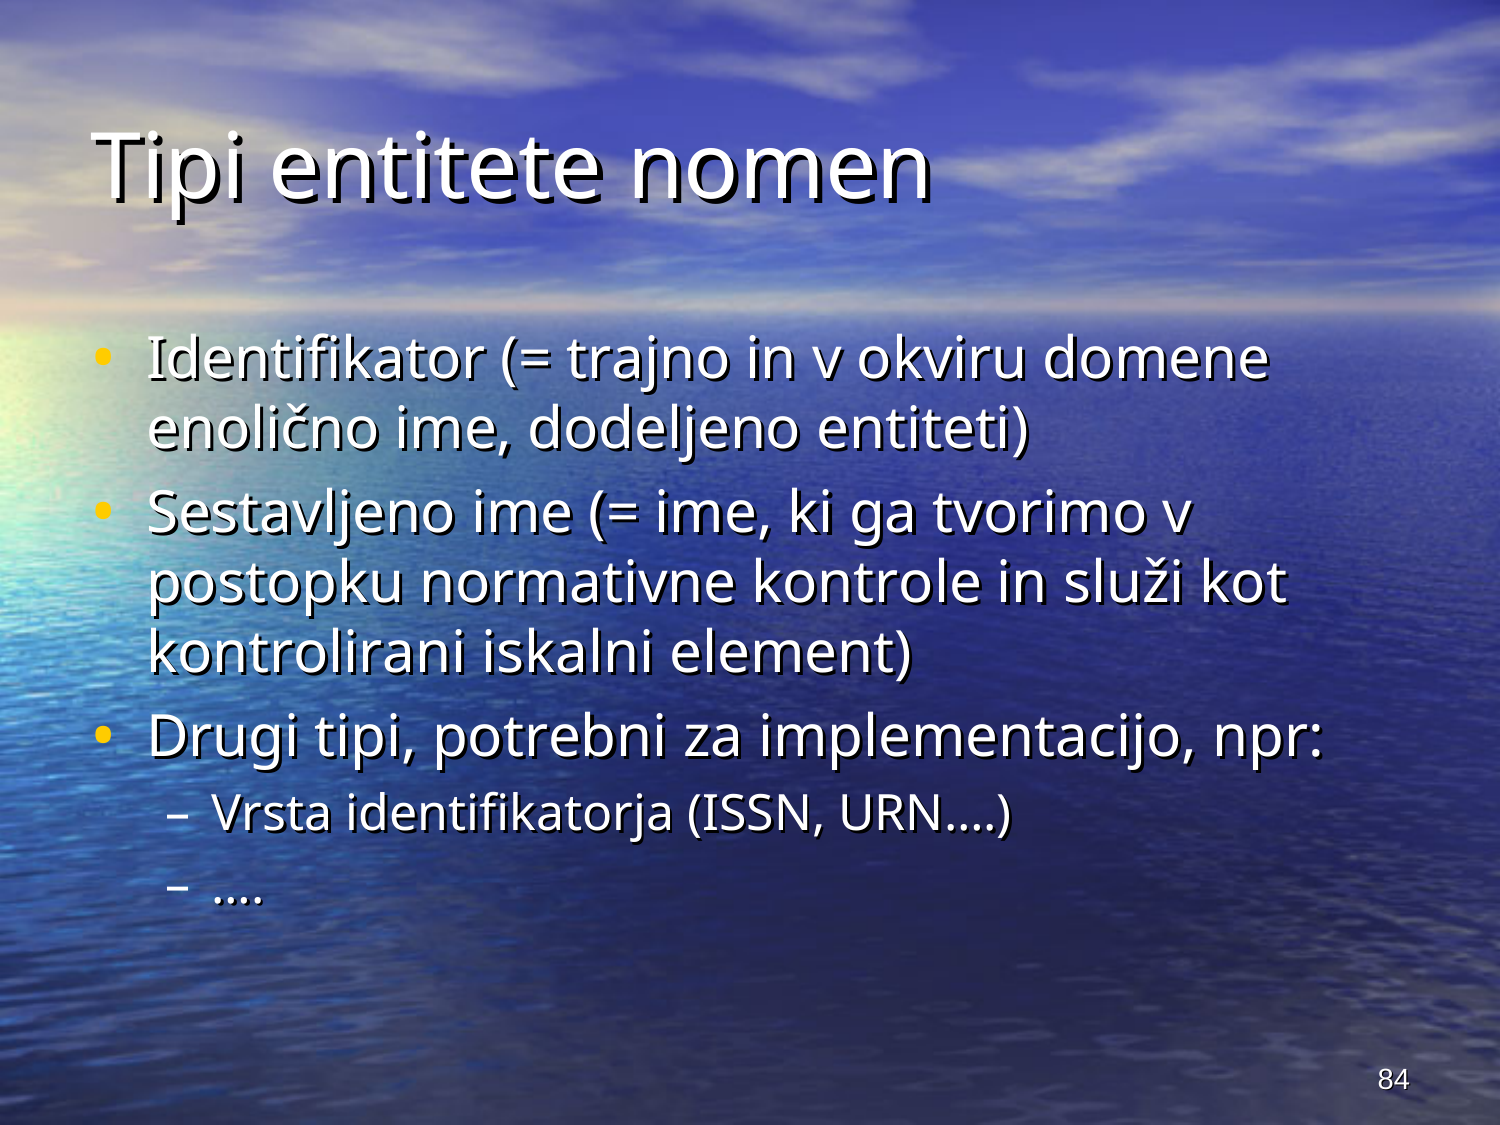

# Tipi entitete nomen
Identifikator (= trajno in v okviru domene enolično ime, dodeljeno entiteti)
Sestavljeno ime (= ime, ki ga tvorimo v postopku normativne kontrole in služi kot kontrolirani iskalni element)
Drugi tipi, potrebni za implementacijo, npr:
Vrsta identifikatorja (ISSN, URN….)
….